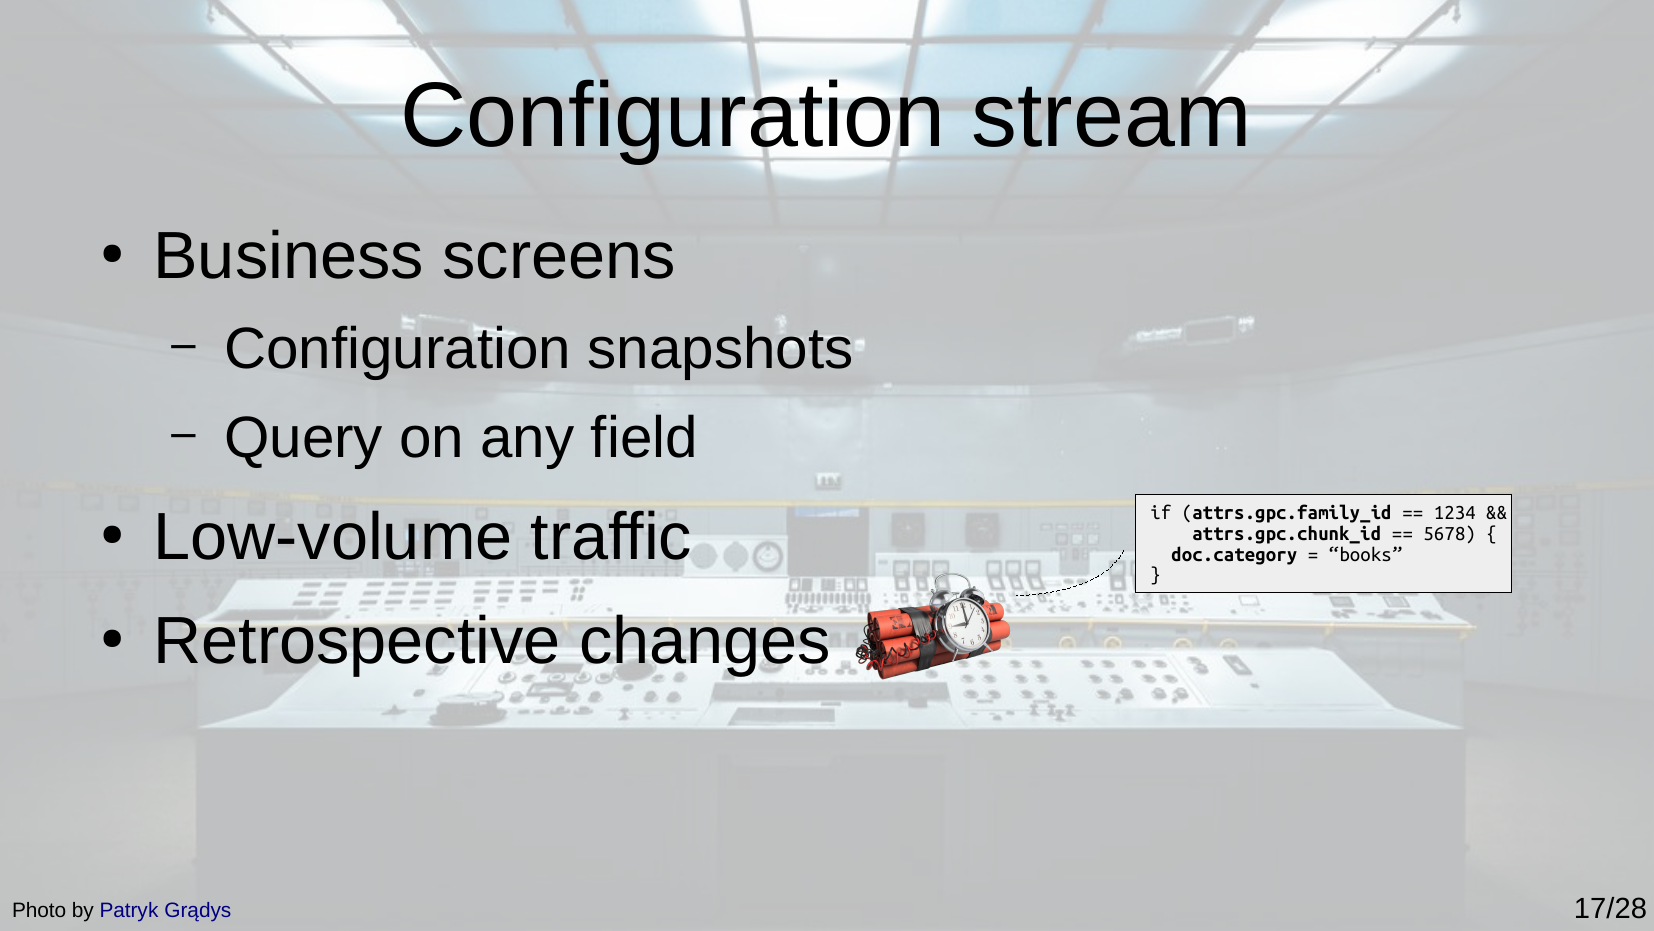

# Configuration stream
Business screens
Configuration snapshots
Query on any field
Low-volume traffic
Retrospective changes
if (attrs.gpc.family_id == 1234 &&
 attrs.gpc.chunk_id == 5678) {
 doc.category = “books”
}
Photo by Patryk Grądys